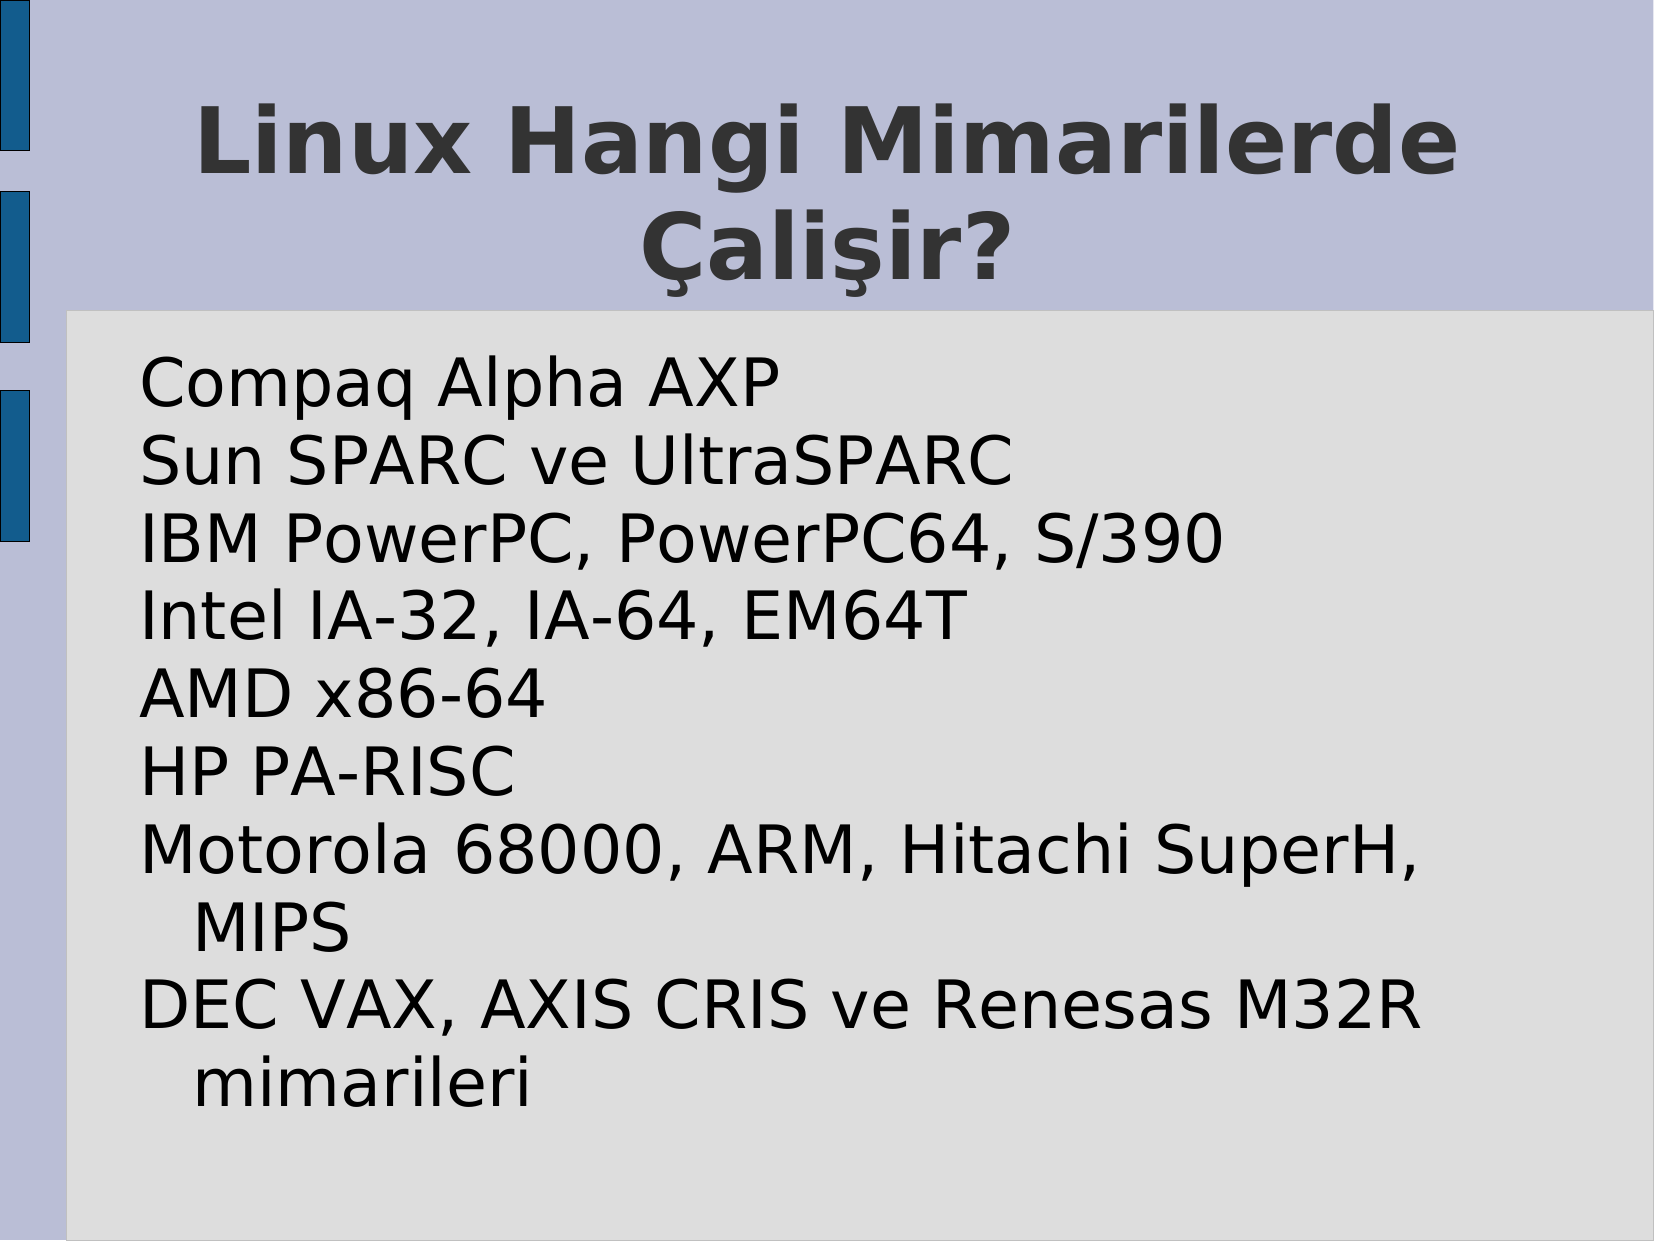

# Linux Hangi Mimarilerde Çalişir?
Compaq Alpha AXP
Sun SPARC ve UltraSPARC
IBM PowerPC, PowerPC64, S/390
Intel IA-32, IA-64, EM64T
AMD x86-64
HP PA-RISC
Motorola 68000, ARM, Hitachi SuperH, MIPS
DEC VAX, AXIS CRIS ve Renesas M32R mimarileri